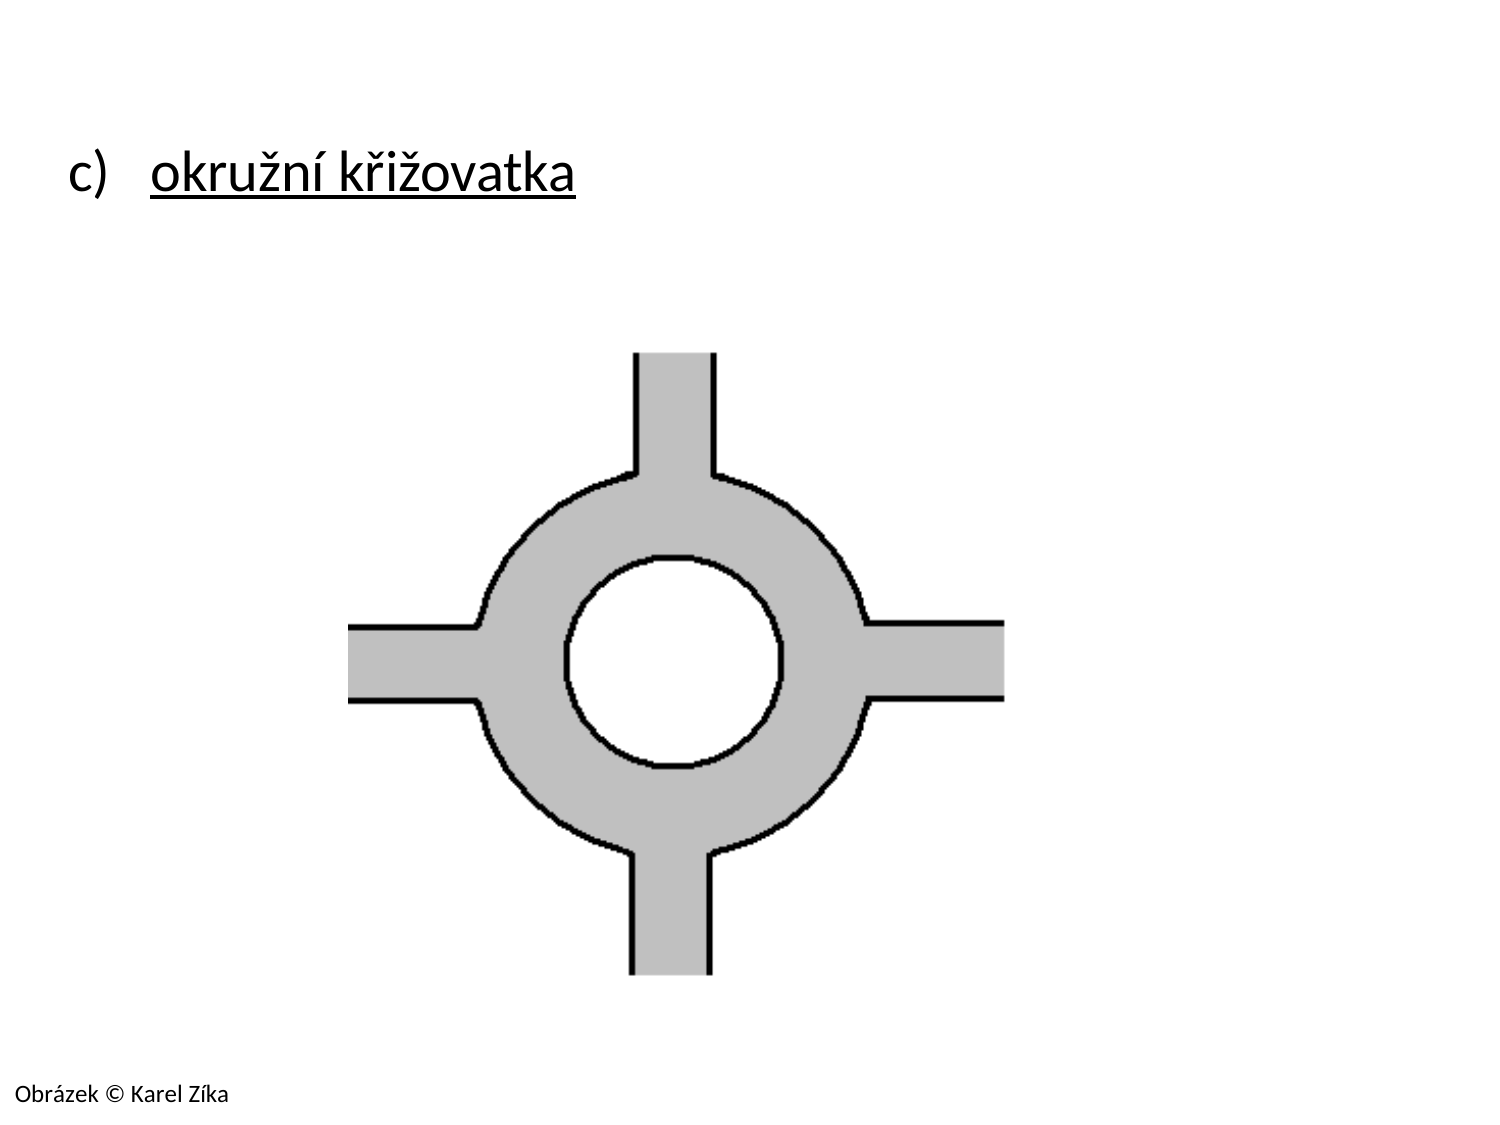

# c) okružní křižovatka
Obrázek © Karel Zíka